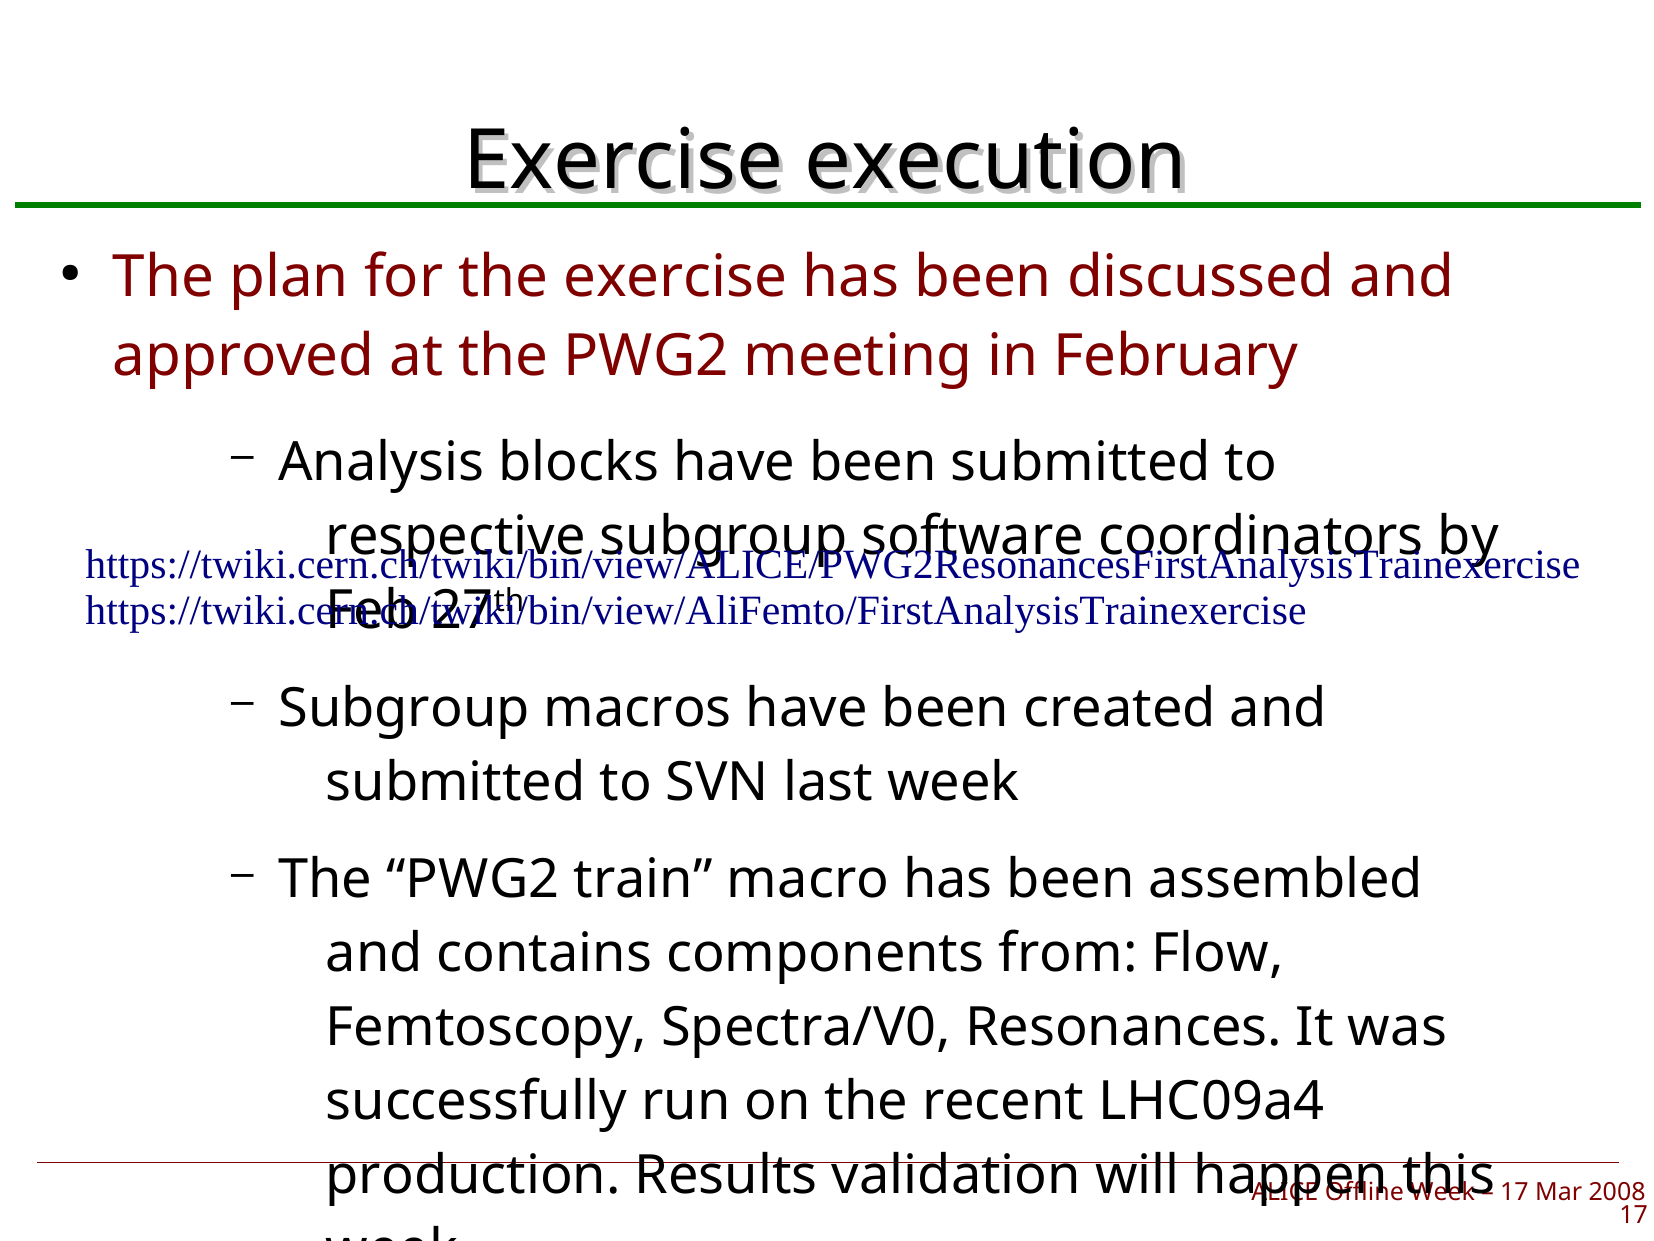

# Exercise execution
The plan for the exercise has been discussed and approved at the PWG2 meeting in February
Analysis blocks have been submitted to respective subgroup software coordinators by Feb 27th
Subgroup macros have been created and submitted to SVN last week
The “PWG2 train” macro has been assembled and contains components from: Flow, Femtoscopy, Spectra/V0, Resonances. It was successfully run on the recent LHC09a4 production. Results validation will happen this week.
https://twiki.cern.ch/twiki/bin/view/ALICE/PWG2ResonancesFirstAnalysisTrainexercise
https://twiki.cern.ch/twiki/bin/view/AliFemto/FirstAnalysisTrainexercise